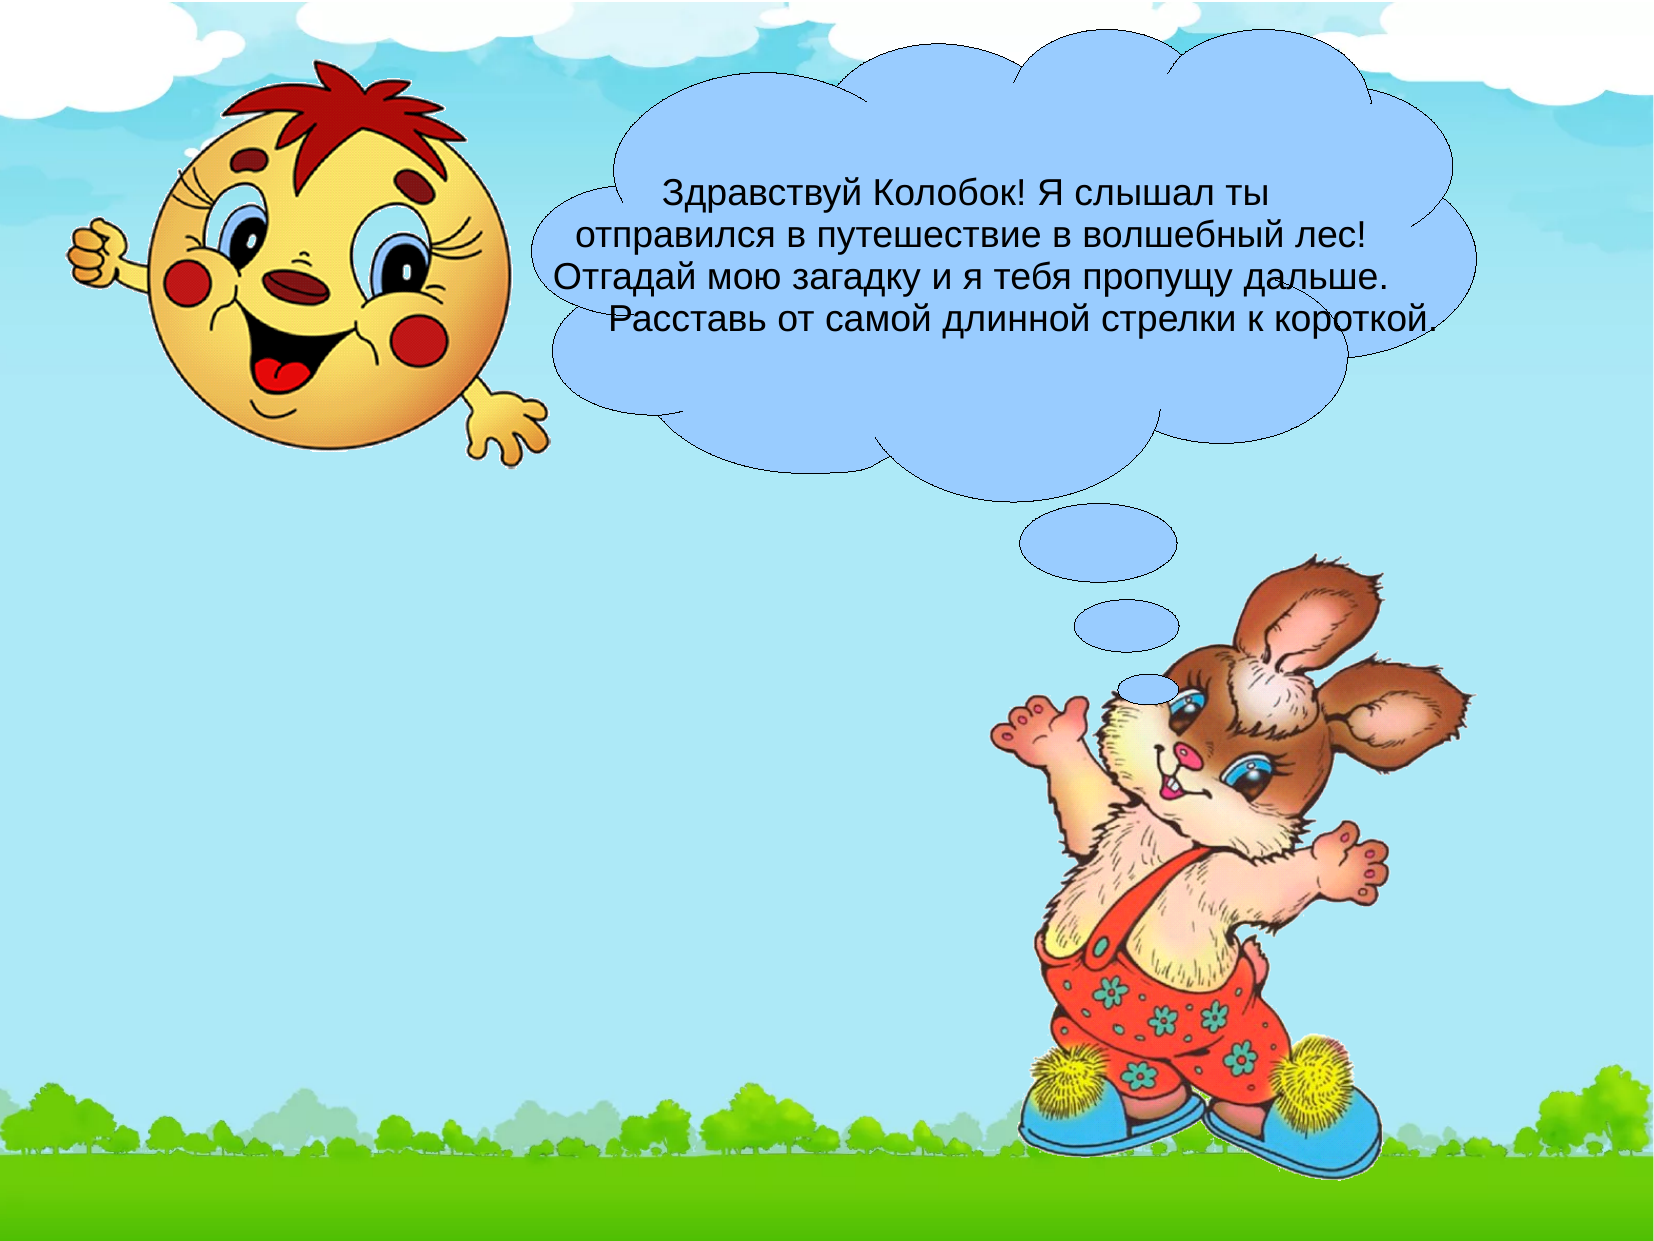

Здравствуй Колобок! Я слышал ты
отправился в путешествие в волшебный лес!
Отгадай мою загадку и я тебя пропущу дальше.
 Расставь от самой длинной стрелки к короткой.